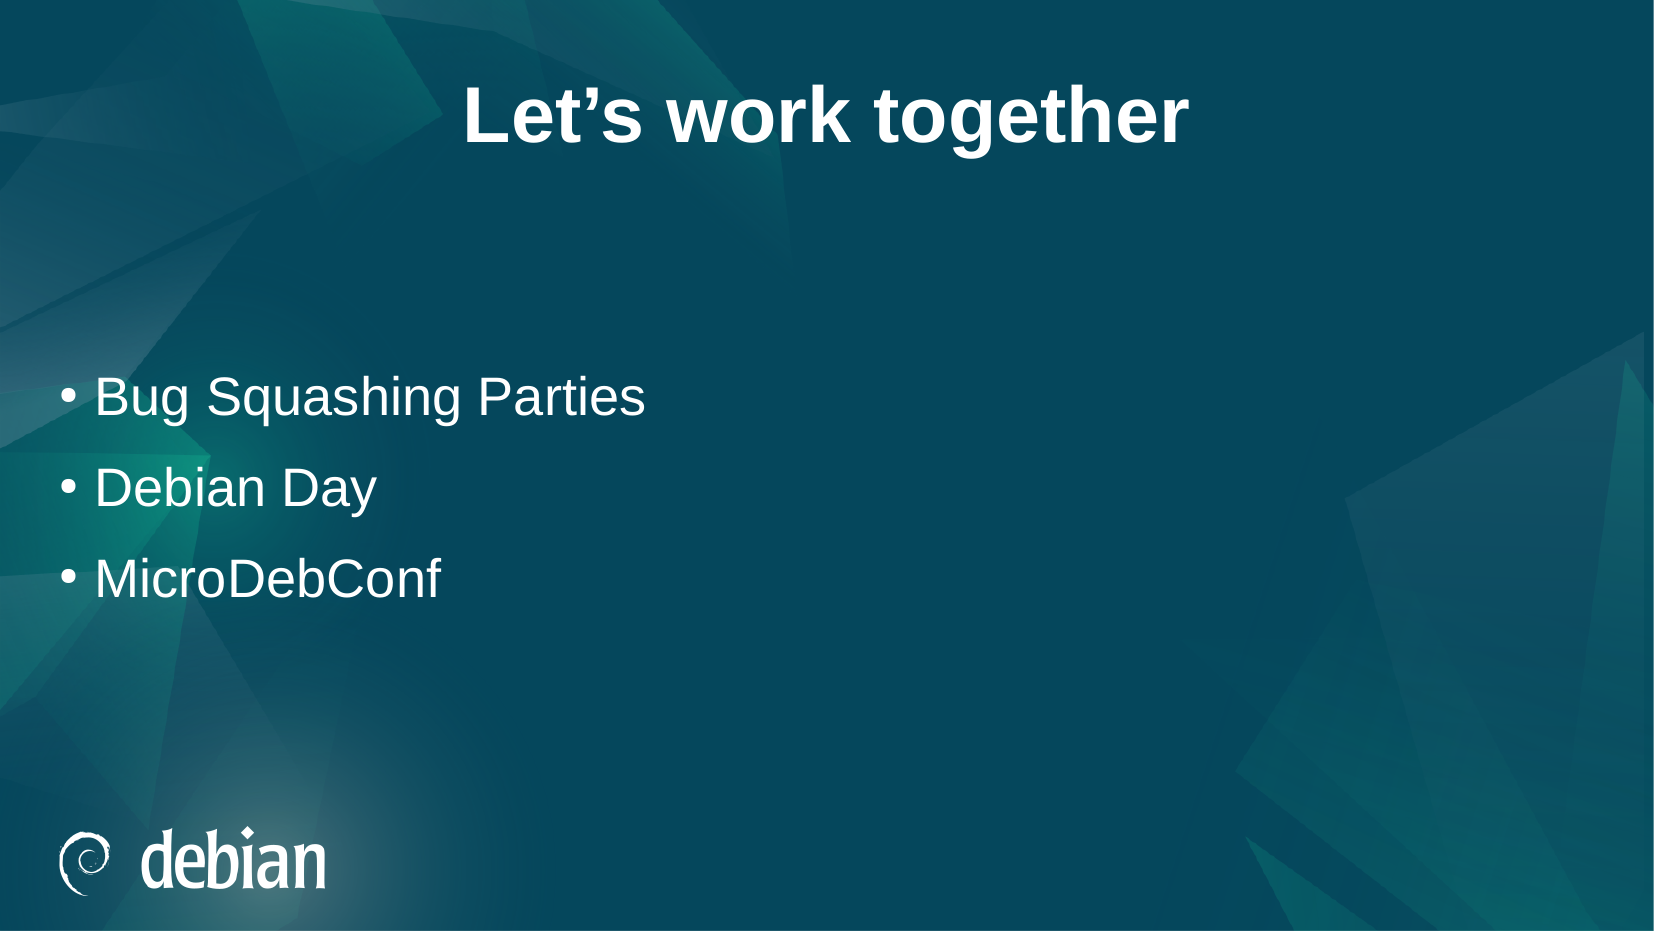

# Let’s work together
Bug Squashing Parties
Debian Day
MicroDebConf